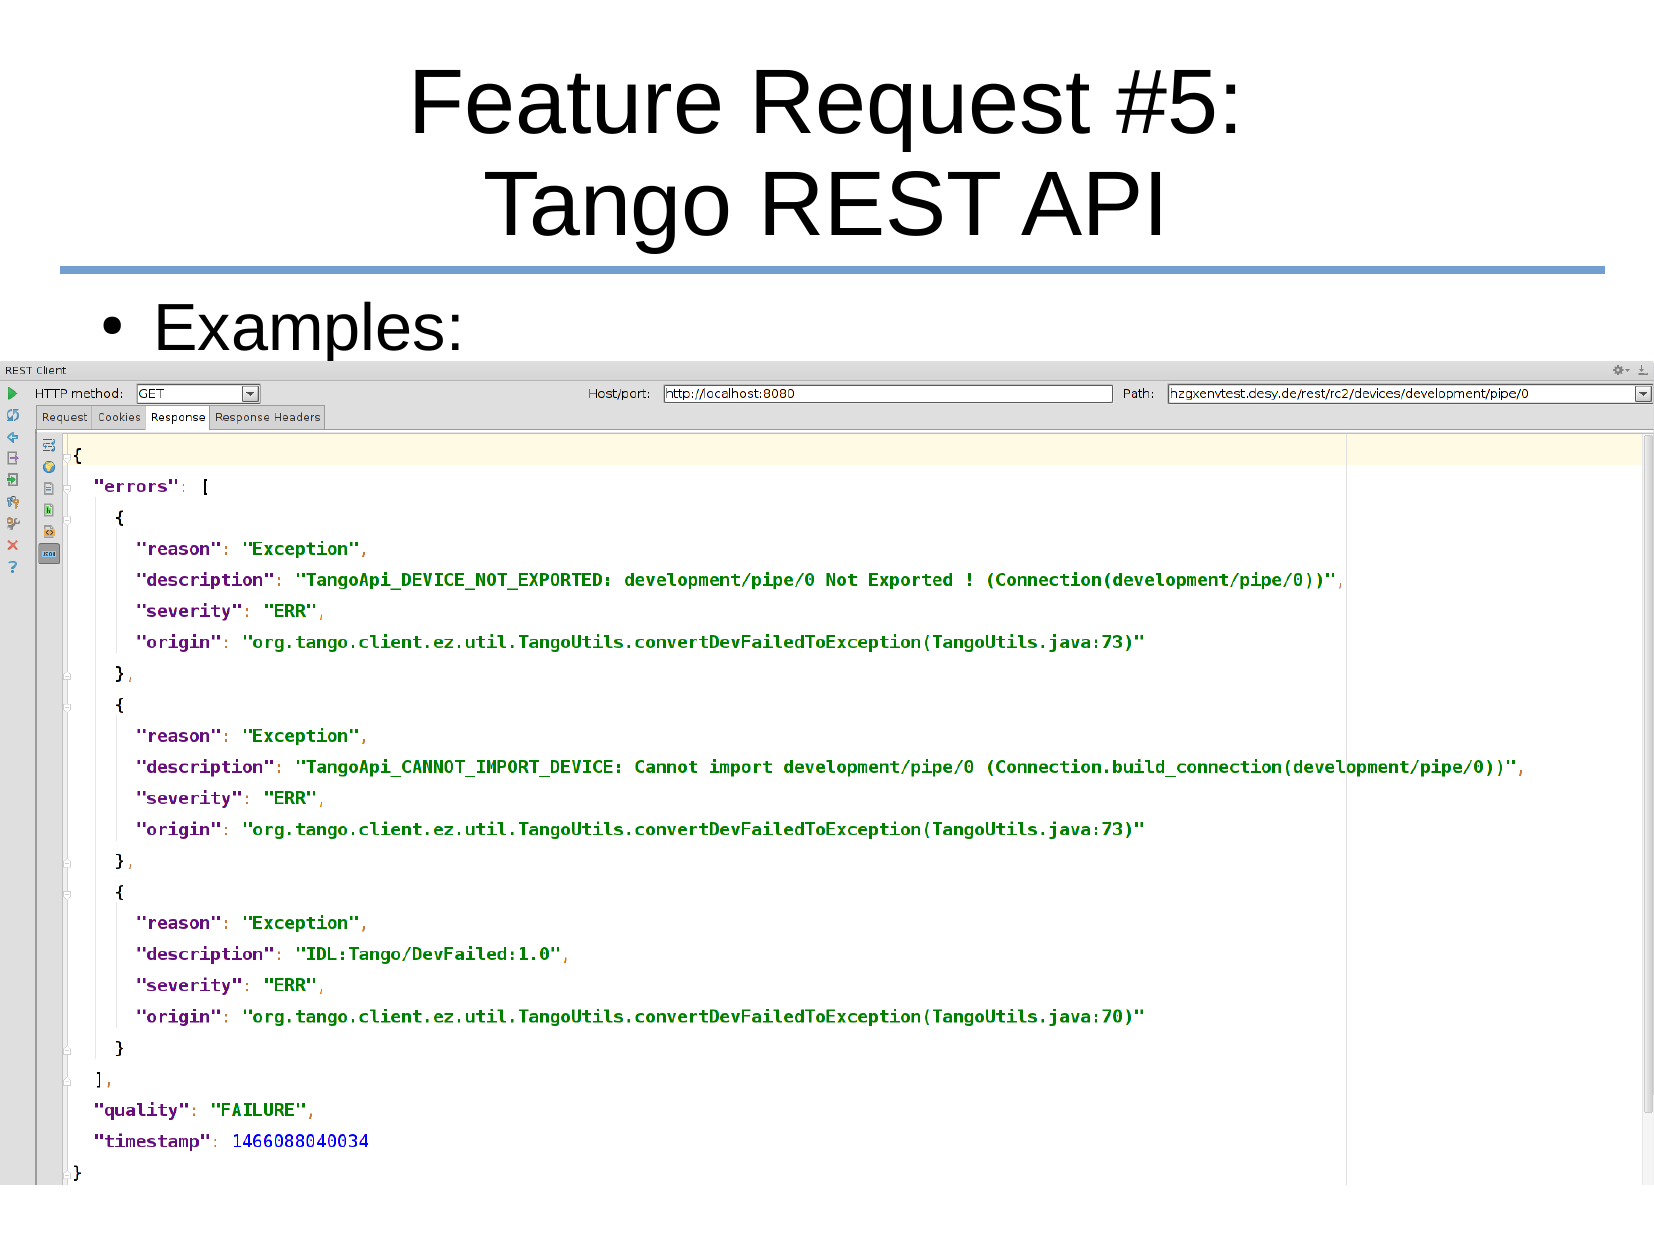

# Feature Request #5: Tango REST API
Examples: